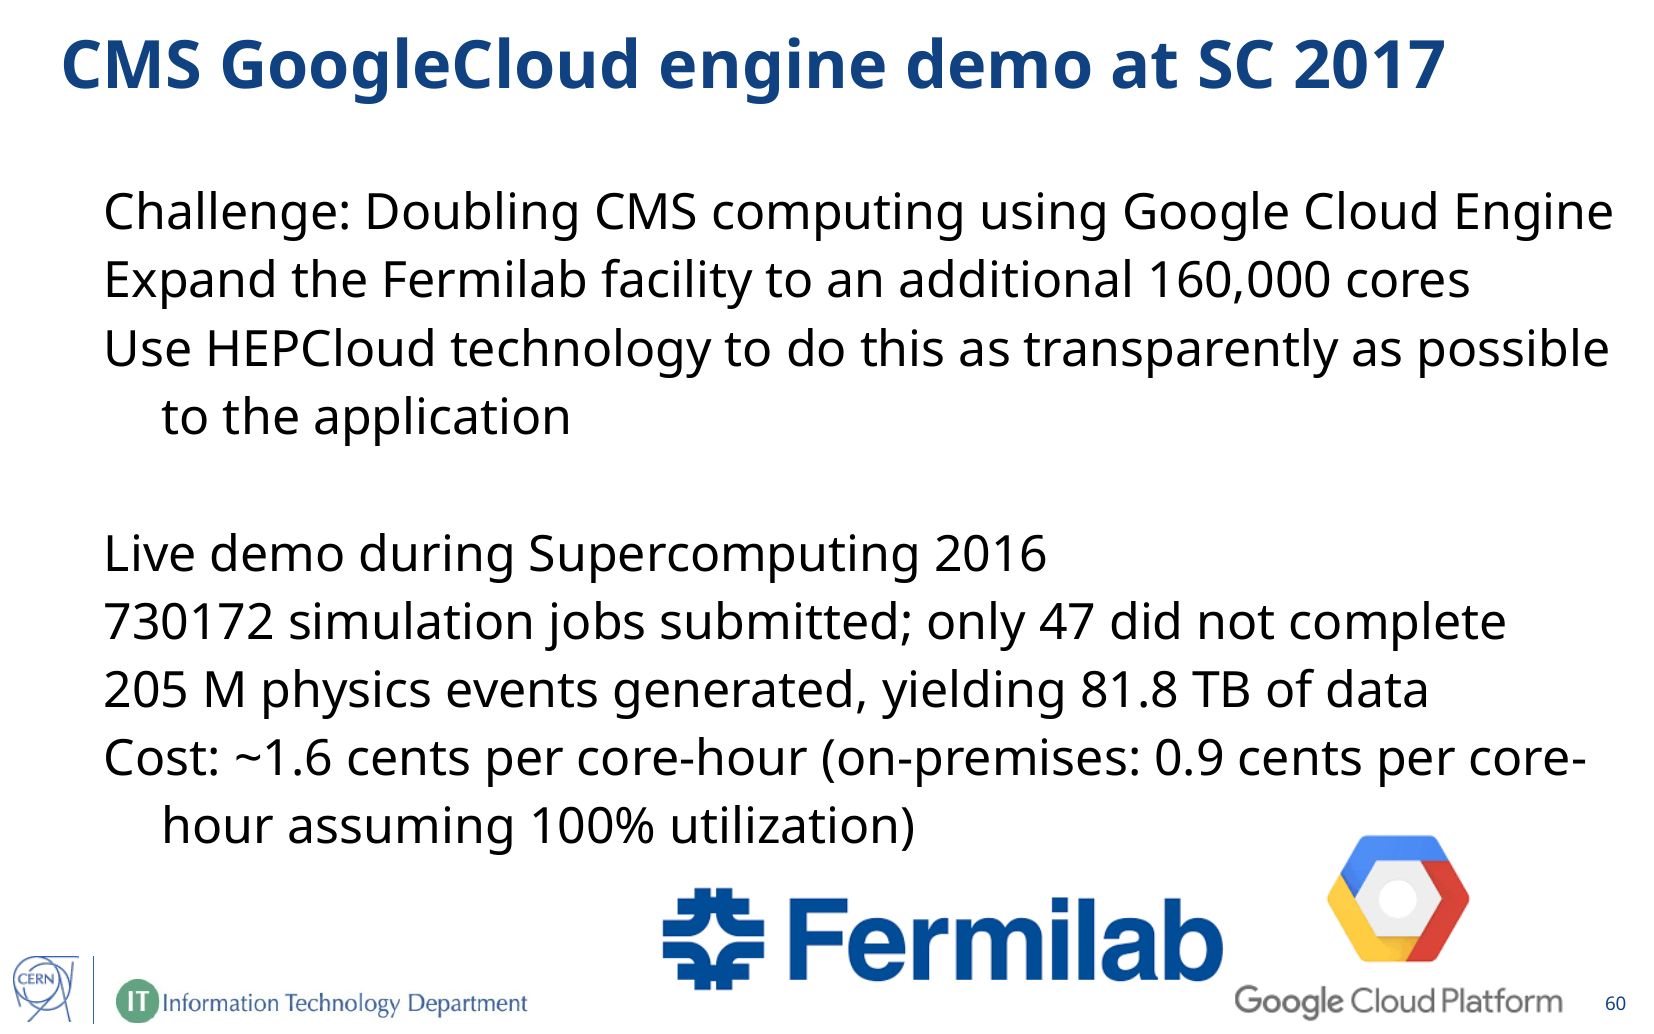

# CMS GoogleCloud engine demo at SC 2017
Challenge: Doubling CMS computing using Google Cloud Engine
Expand the Fermilab facility to an additional 160,000 cores
Use HEPCloud technology to do this as transparently as possible to the application
Live demo during Supercomputing 2016
730172 simulation jobs submitted; only 47 did not complete
205 M physics events generated, yielding 81.8 TB of data
Cost: ~1.6 cents per core-hour (on-premises: 0.9 cents per core-hour assuming 100% utilization)